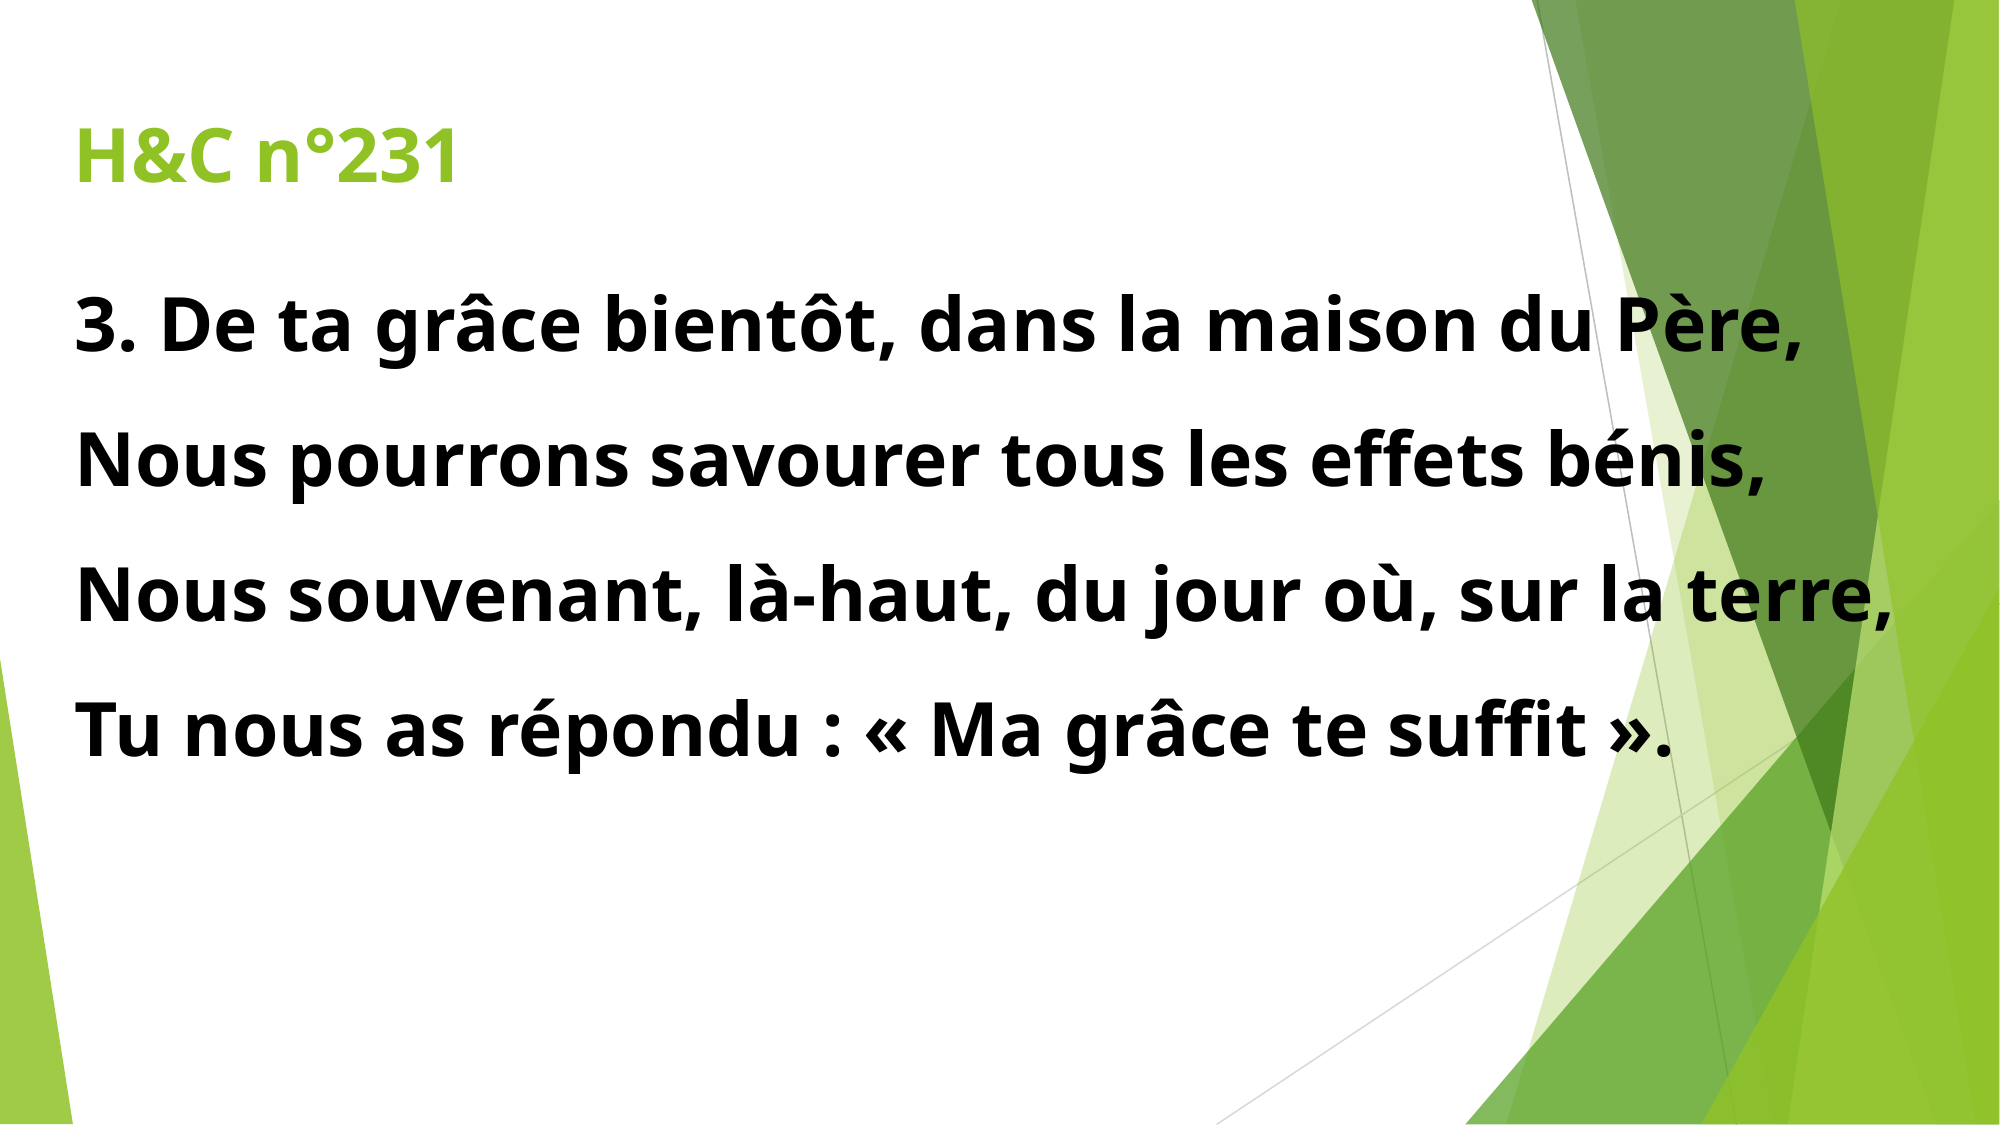

H&C n°231
3. De ta grâce bientôt, dans la maison du Père,
Nous pourrons savourer tous les effets bénis,
Nous souvenant, là-haut, du jour où, sur la terre,
Tu nous as répondu : « Ma grâce te suffit ».